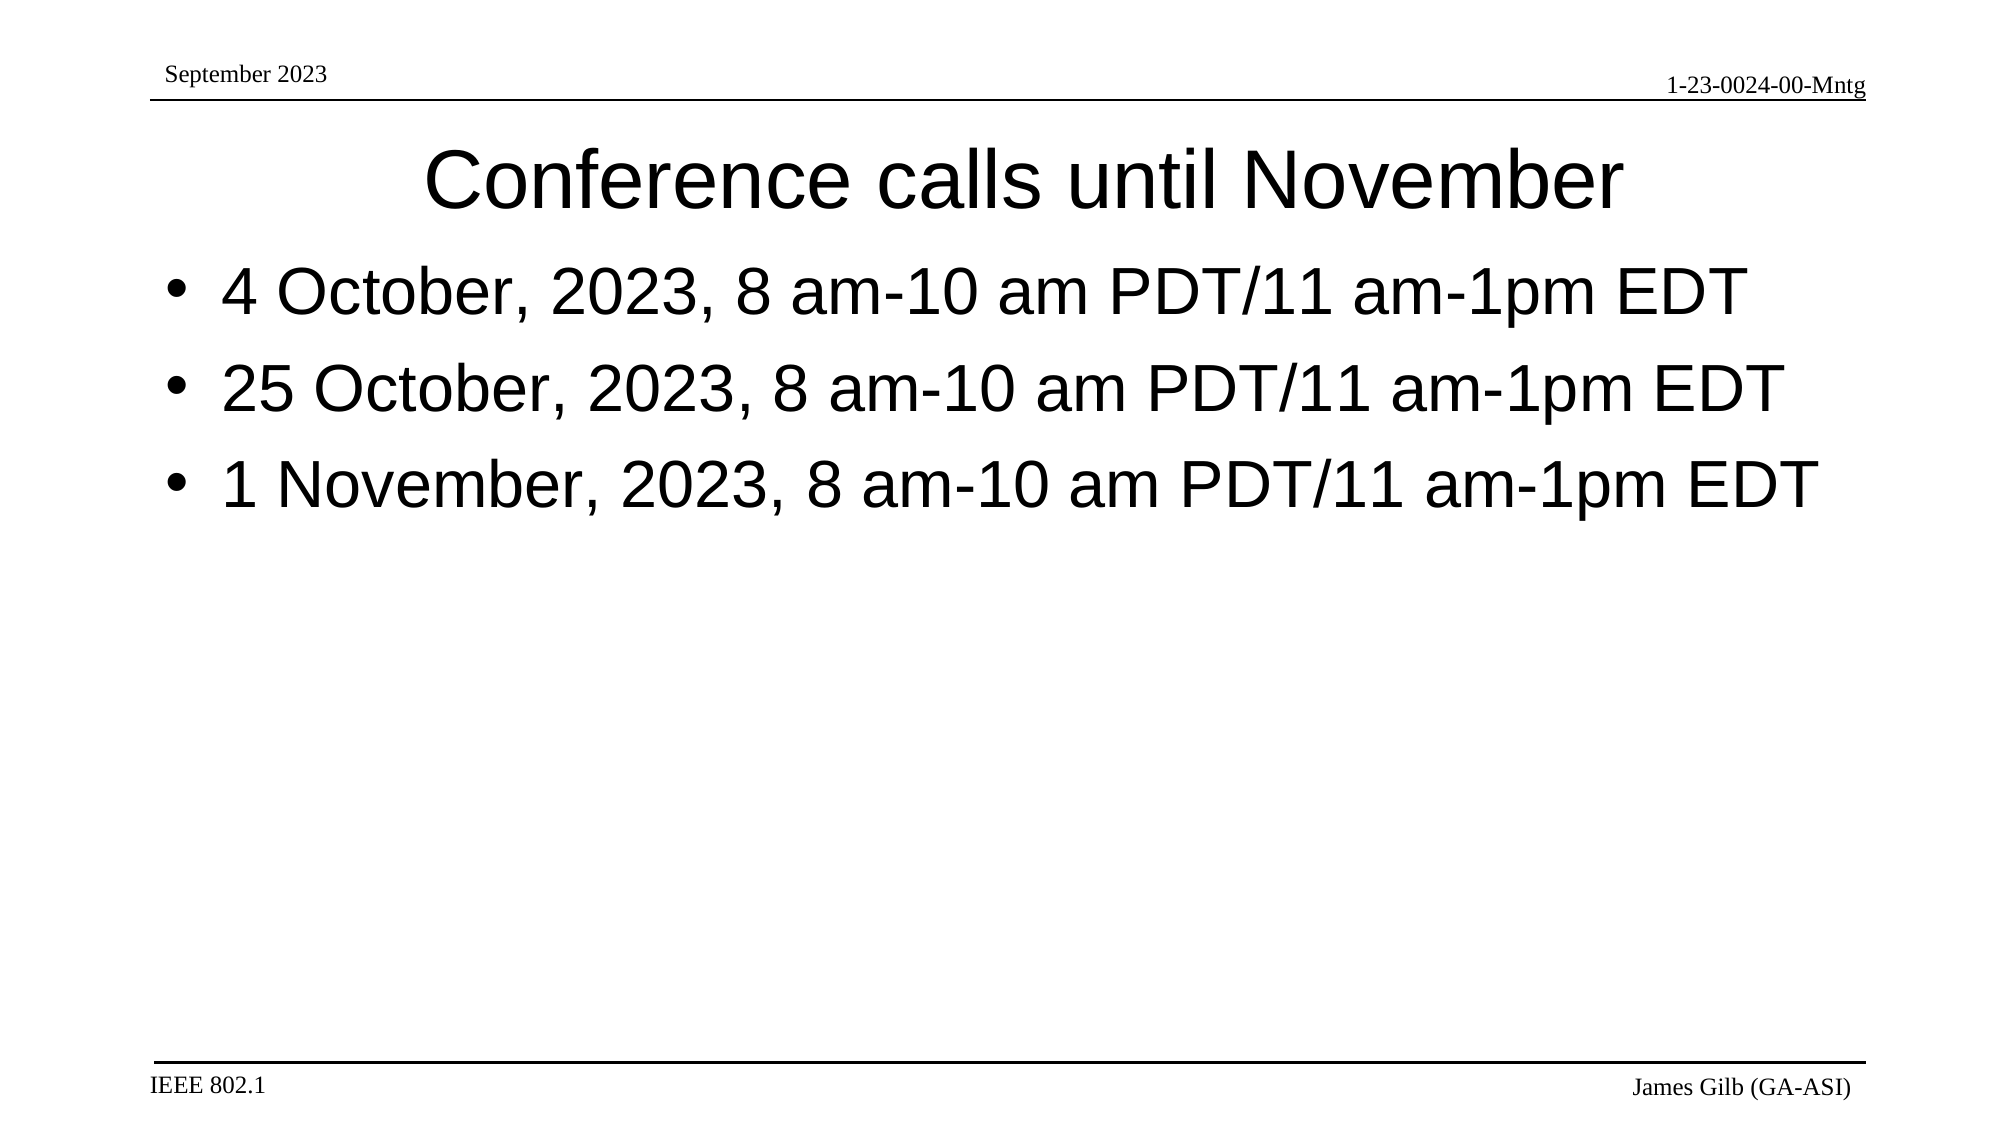

# Conference calls until November
4 October, 2023, 8 am-10 am PDT/11 am-1pm EDT
25 October, 2023, 8 am-10 am PDT/11 am-1pm EDT
1 November, 2023, 8 am-10 am PDT/11 am-1pm EDT